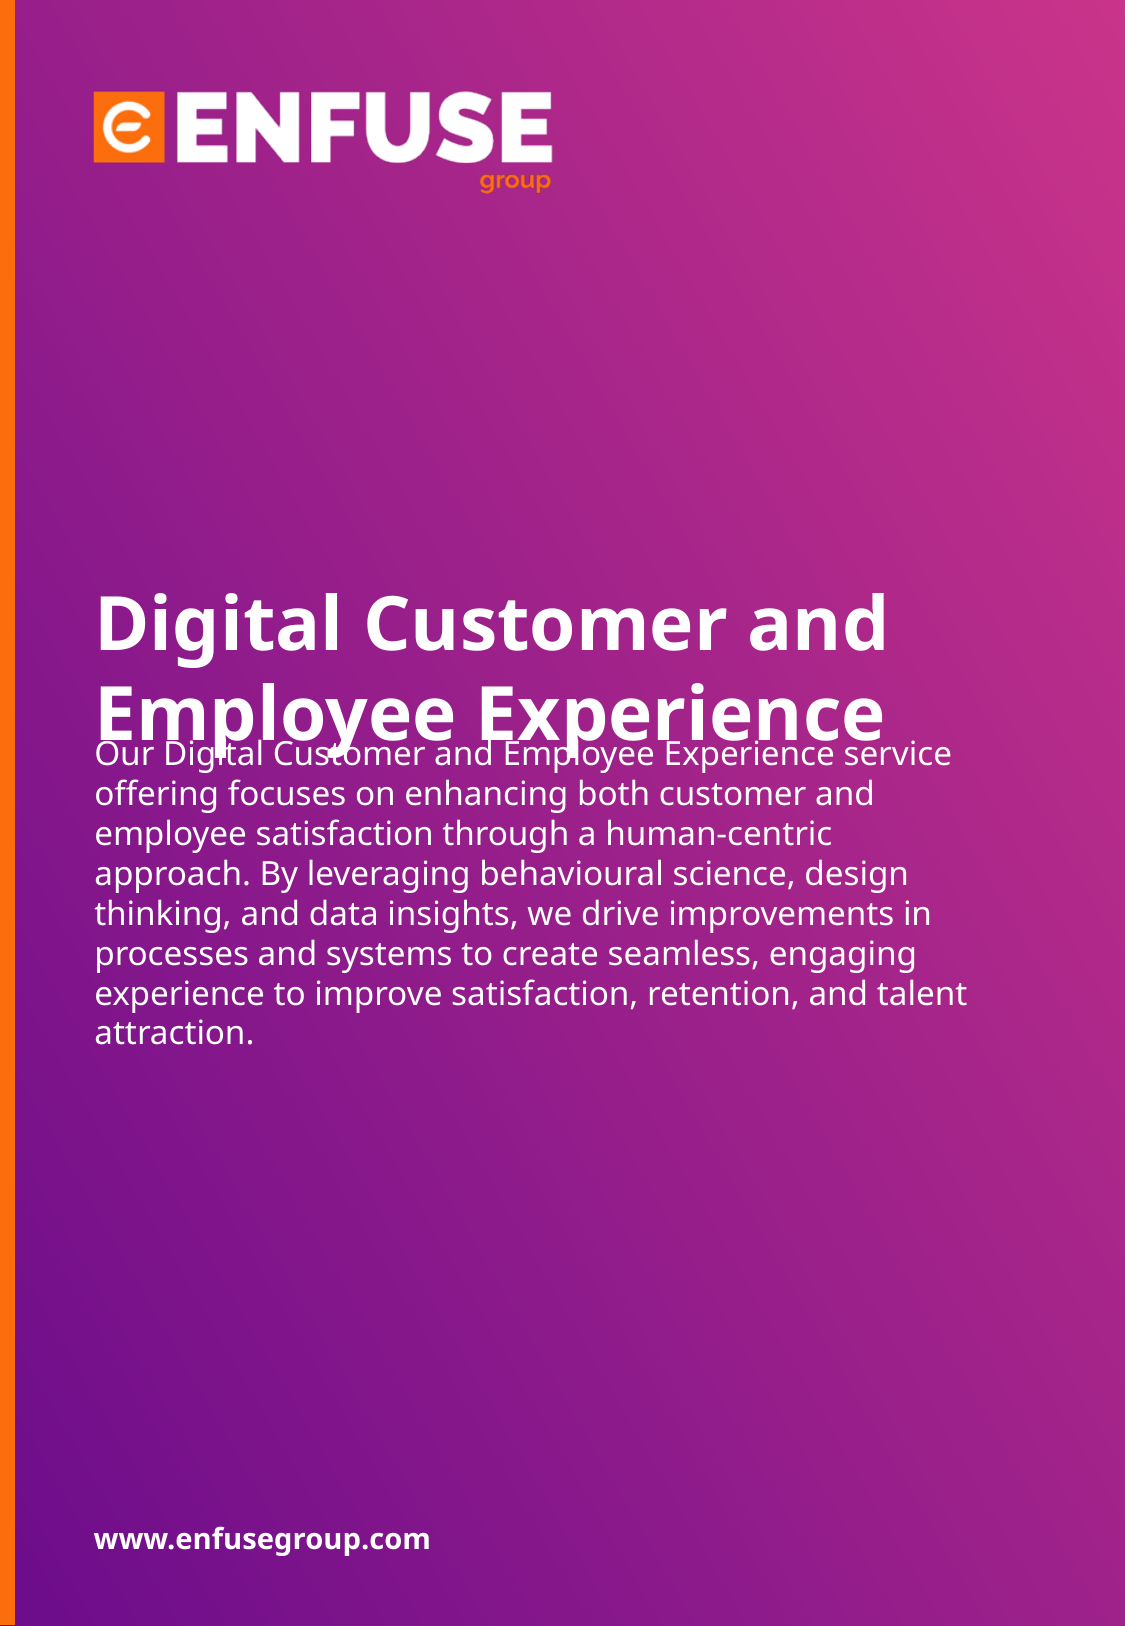

Digital Customer and Employee Experience
Our Digital Customer and Employee Experience service offering focuses on enhancing both customer and employee satisfaction through a human-centric approach. By leveraging behavioural science, design thinking, and data insights, we drive improvements in processes and systems to create seamless, engaging experience to improve satisfaction, retention, and talent attraction.